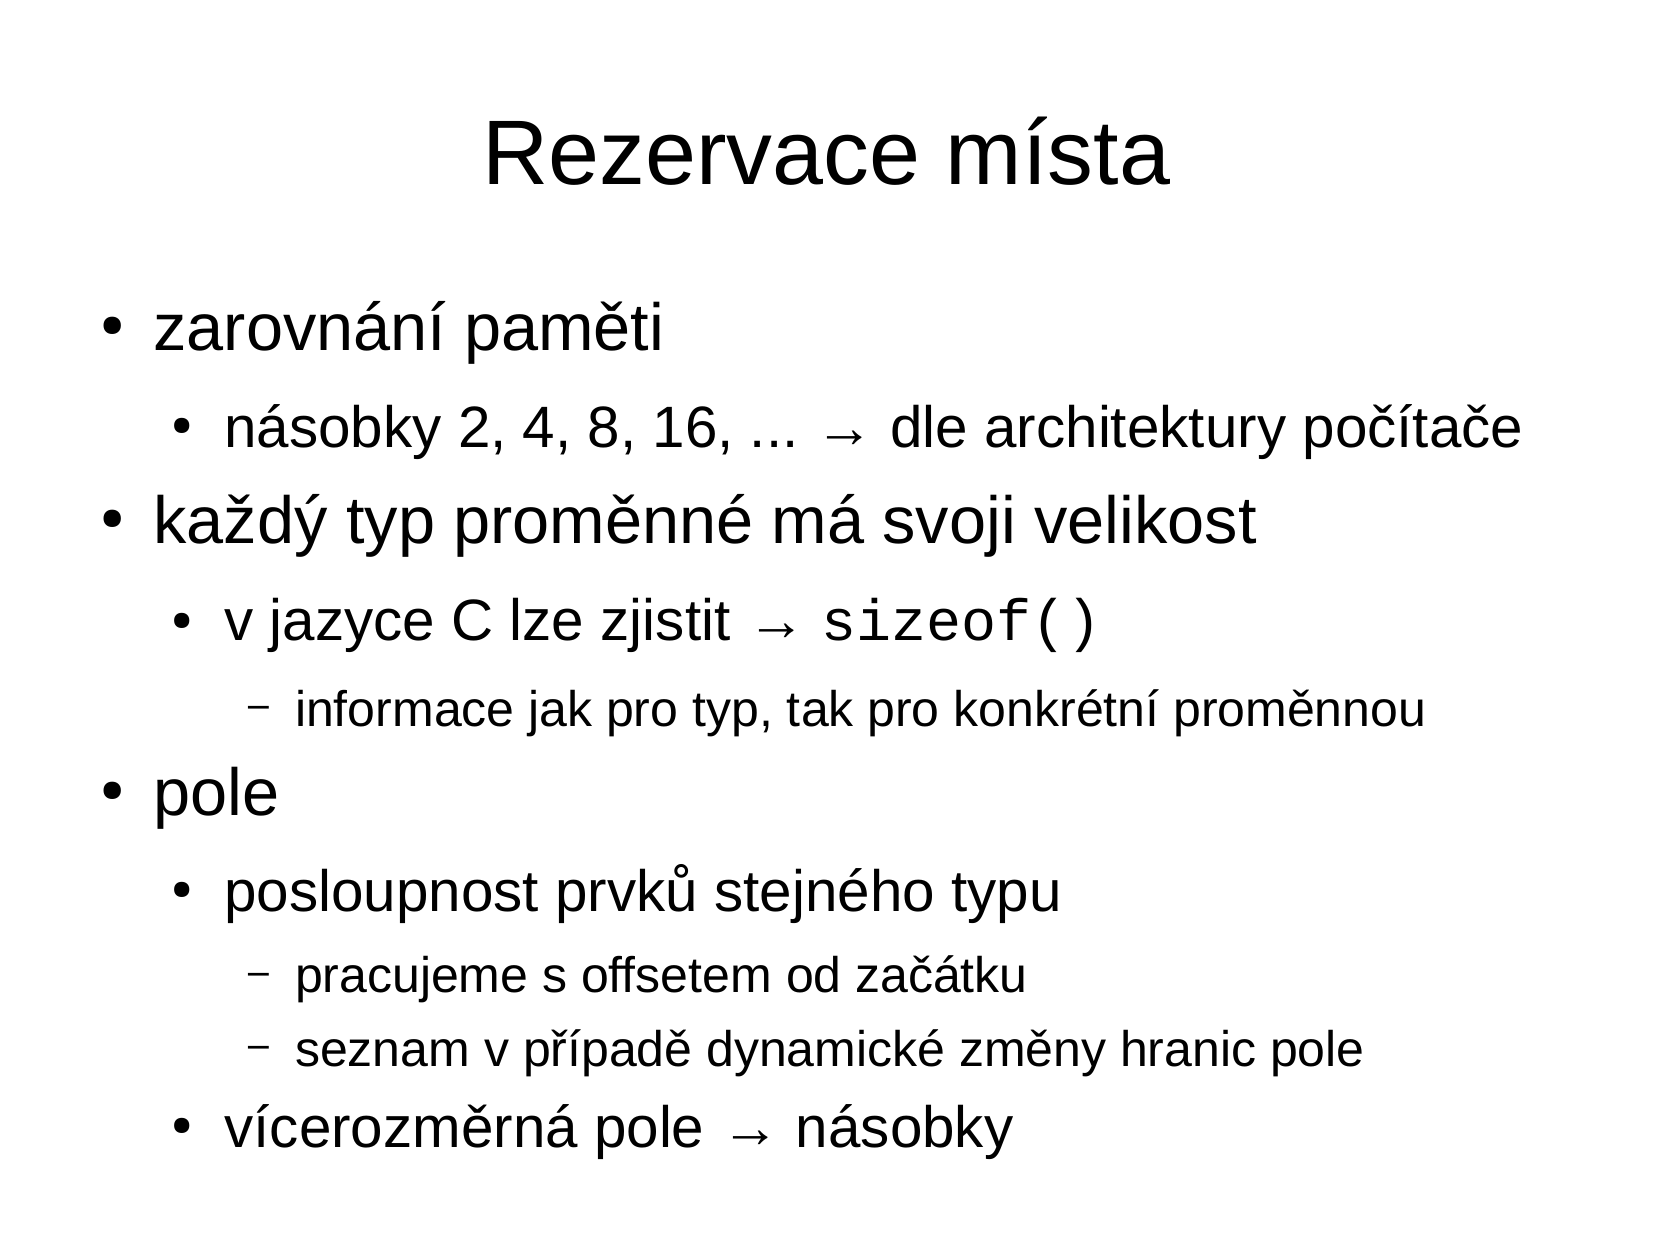

# Rezervace místa
zarovnání paměti
násobky 2, 4, 8, 16, ... → dle architektury počítače
každý typ proměnné má svoji velikost
v jazyce C lze zjistit → sizeof()
informace jak pro typ, tak pro konkrétní proměnnou
pole
posloupnost prvků stejného typu
pracujeme s offsetem od začátku
seznam v případě dynamické změny hranic pole
vícerozměrná pole → násobky